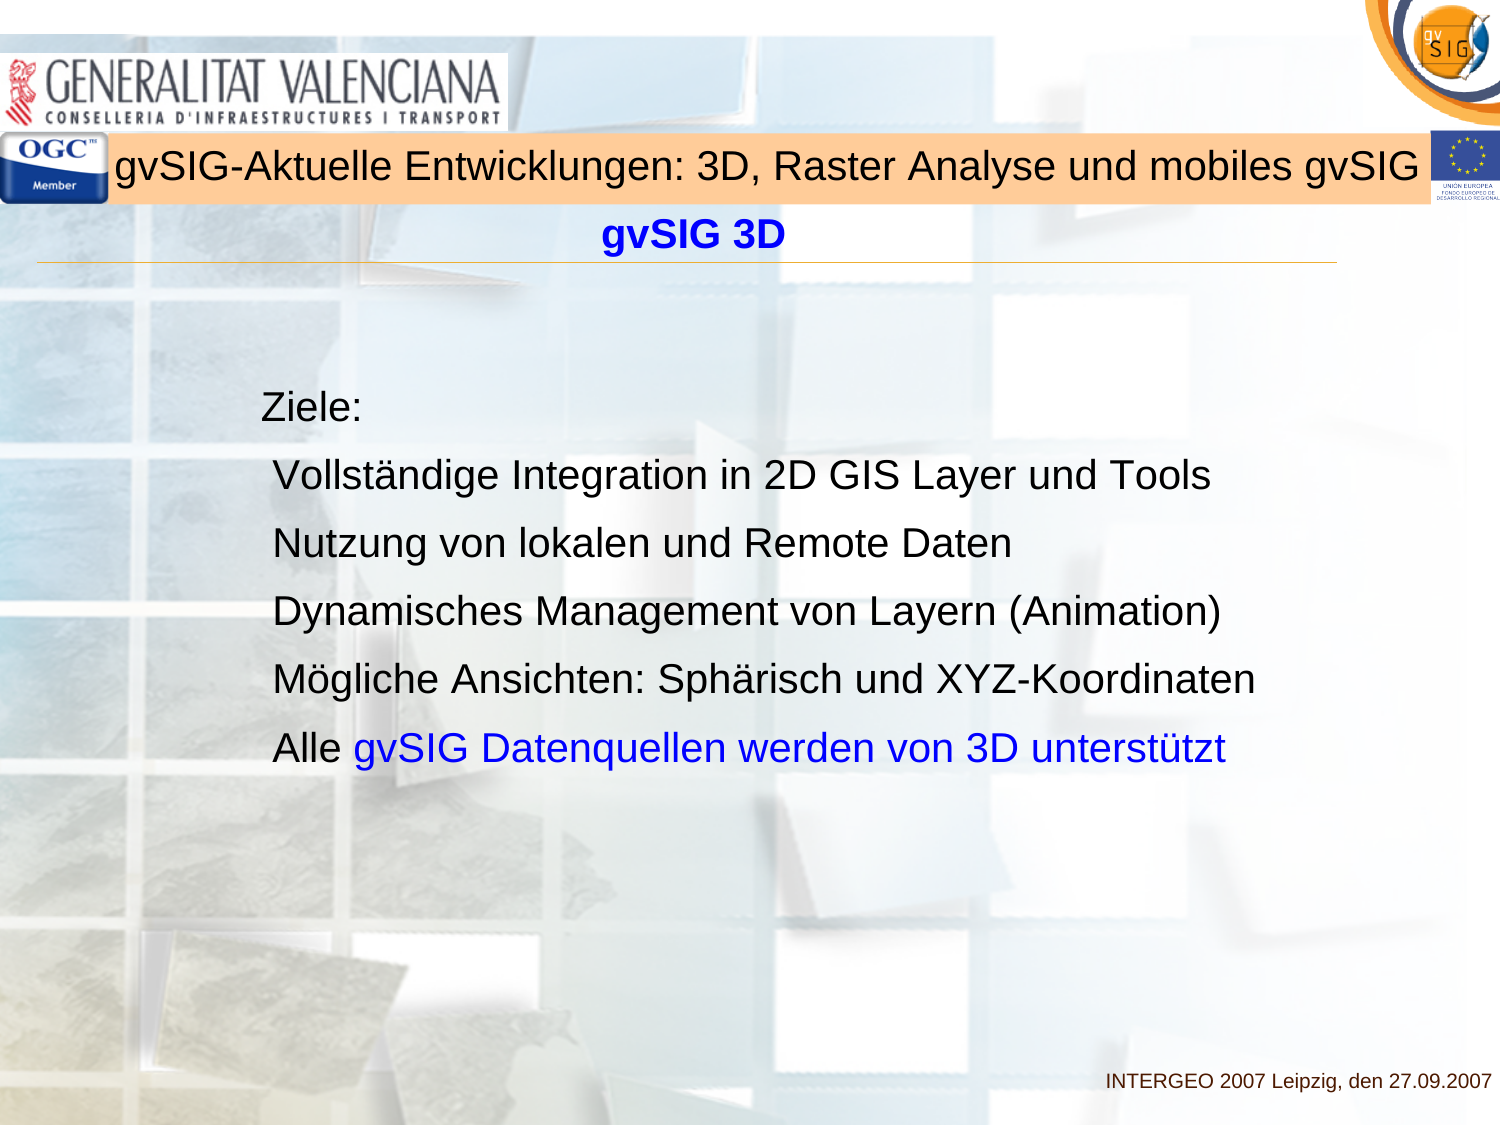

gvSIG-Aktuelle Entwicklungen: 3D, Raster Analyse und mobiles gvSIG
gvSIG 3D
Ziele:
 Vollständige Integration in 2D GIS Layer und Tools
 Nutzung von lokalen und Remote Daten
 Dynamisches Management von Layern (Animation)
 Mögliche Ansichten: Sphärisch und XYZ-Koordinaten
 Alle gvSIG Datenquellen werden von 3D unterstützt
INTERGEO 2007 Leipzig, den 27.09.2007